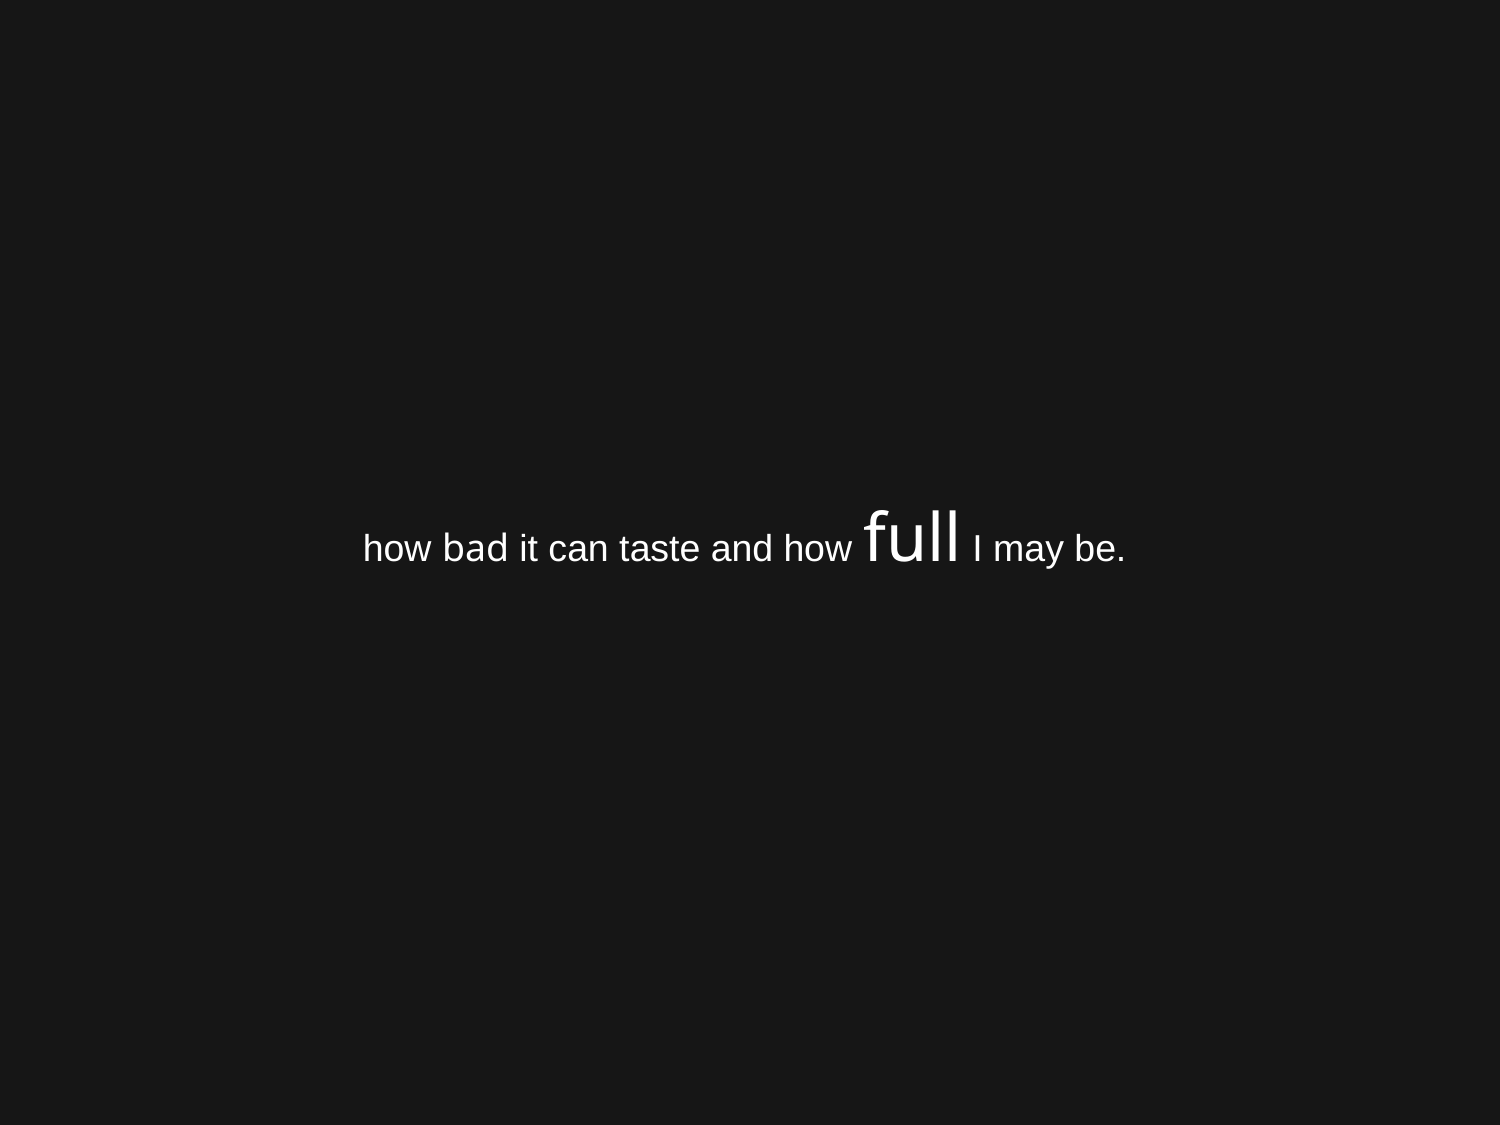

how bad it can taste and how full I may be.